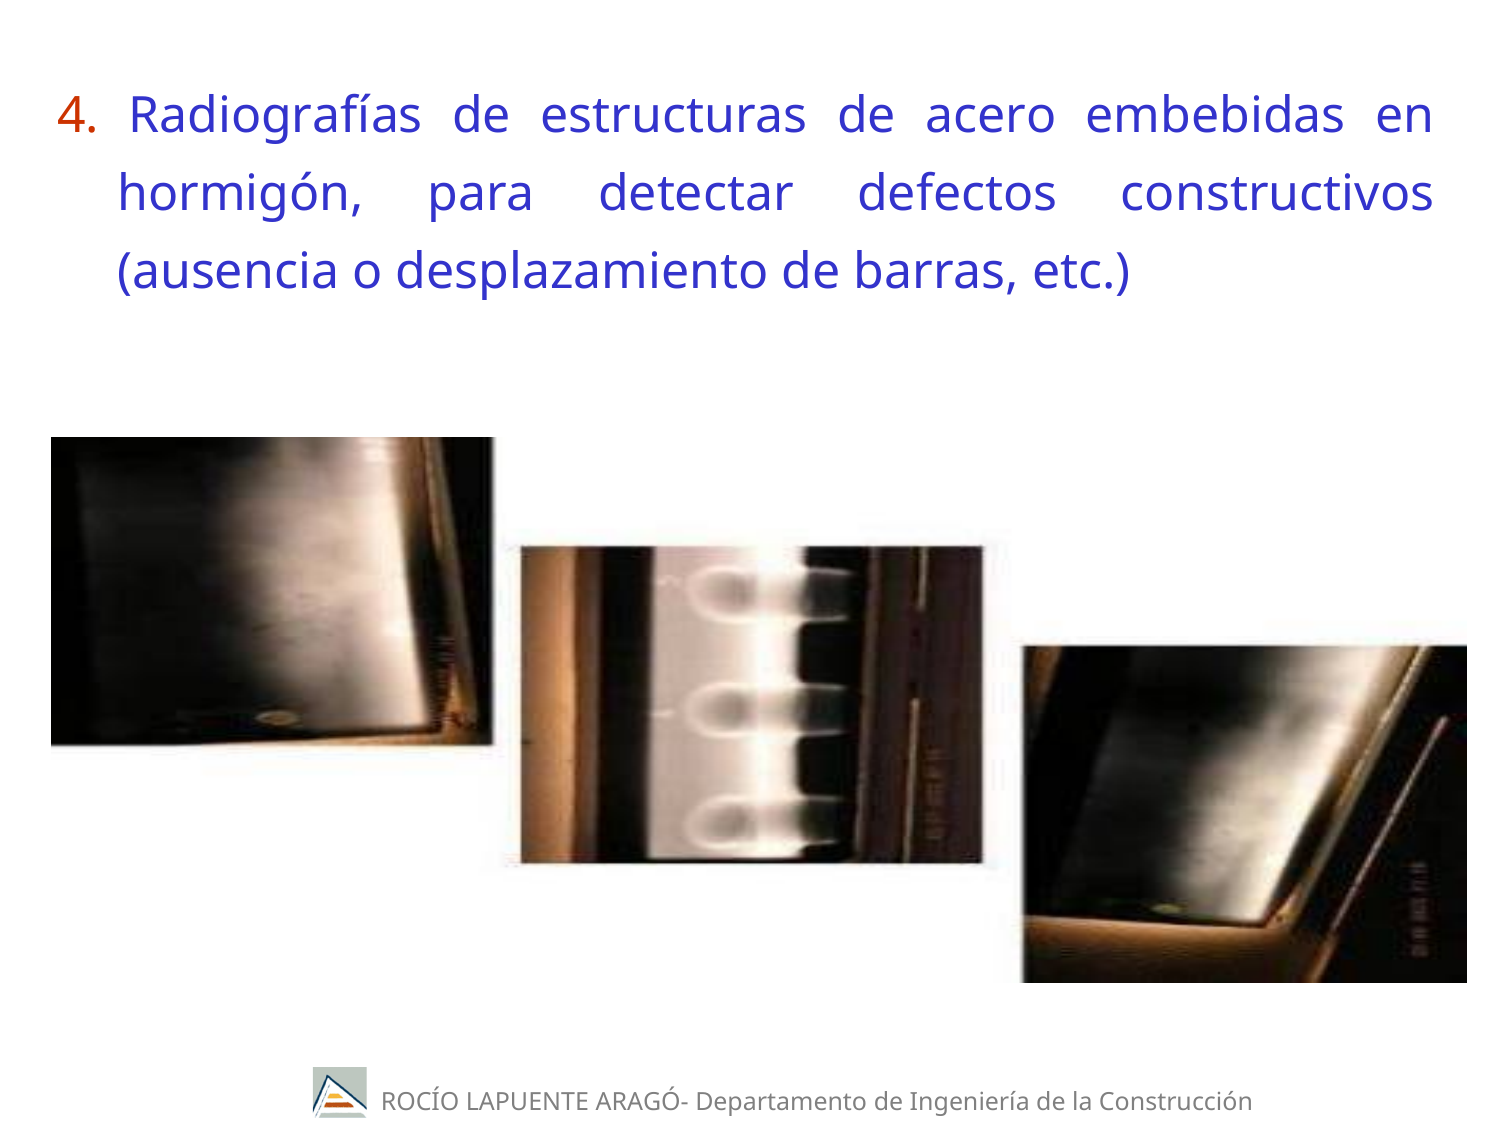

4. Radiografías de estructuras de acero embebidas en hormigón, para detectar defectos constructivos (ausencia o desplazamiento de barras, etc.)
| |
| --- |